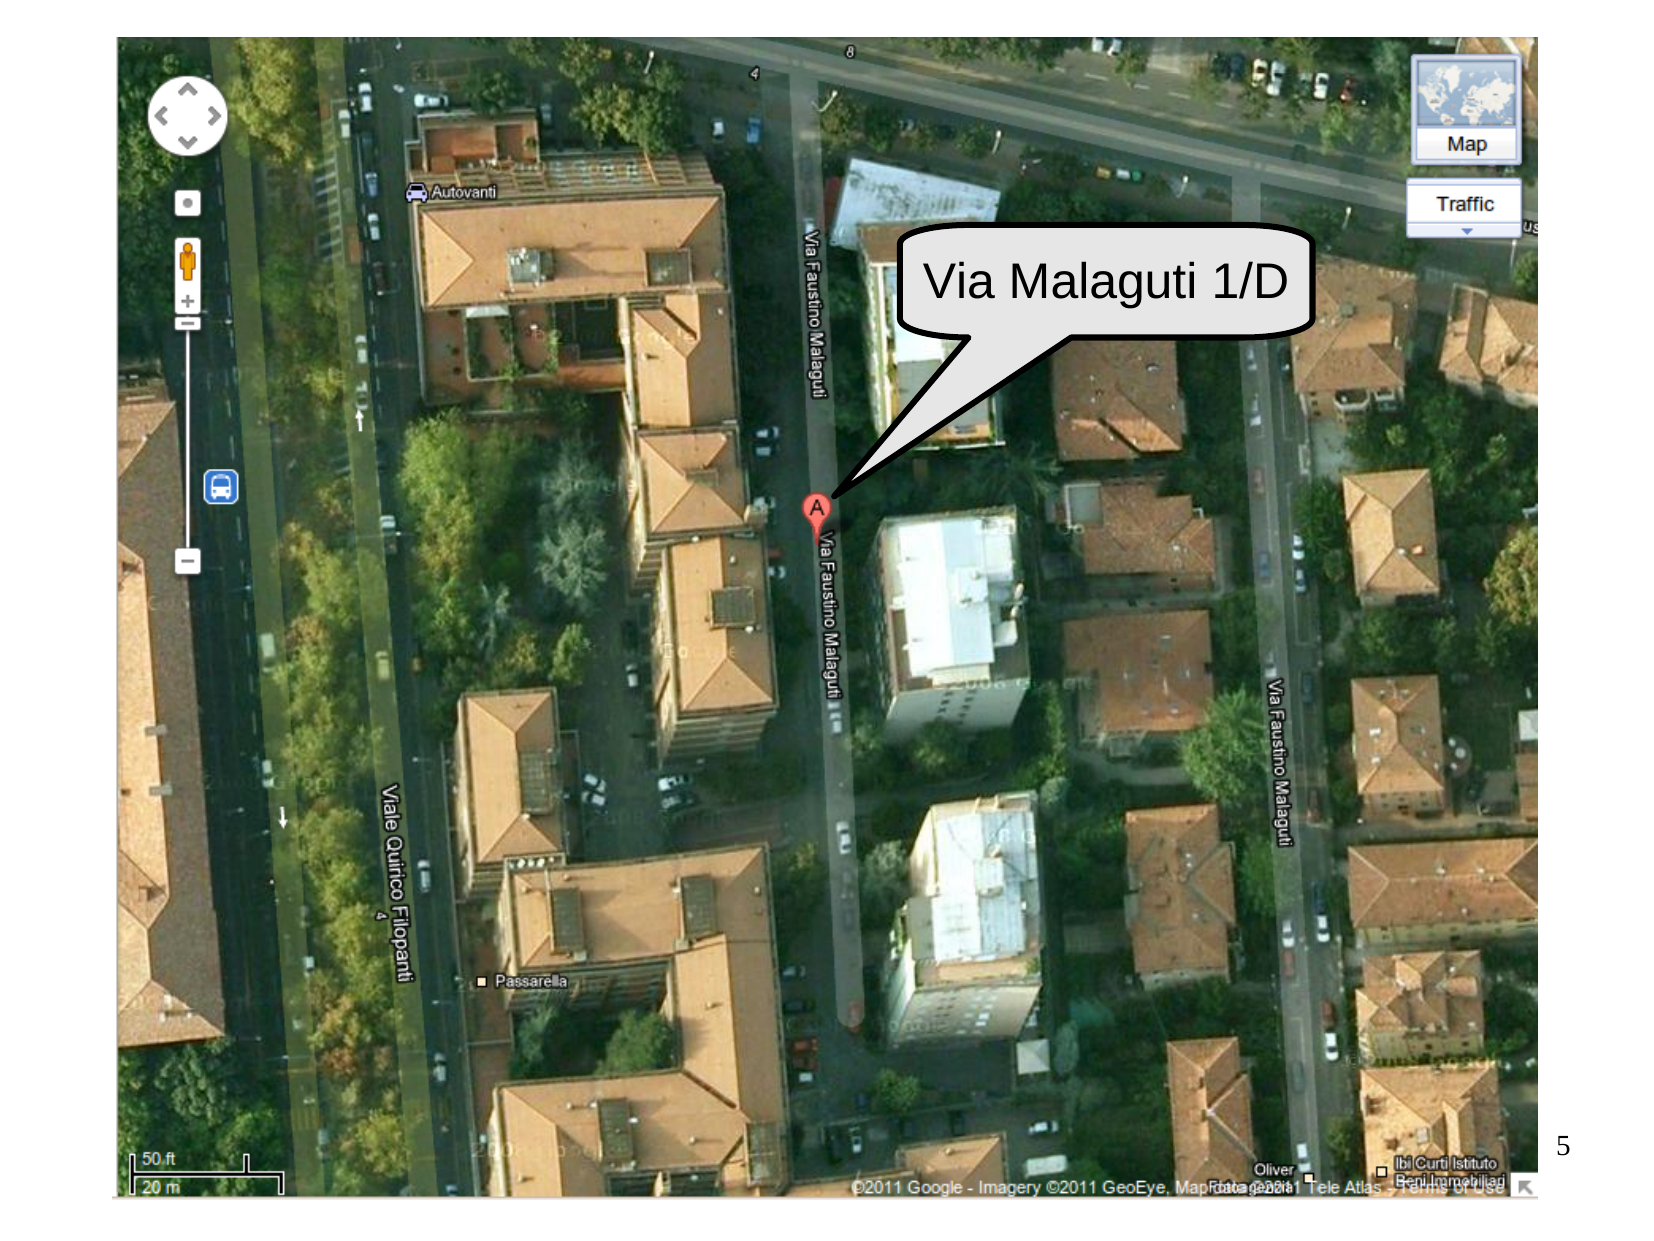

Via Malaguti 1/D
Laboratorio di Informatica
5